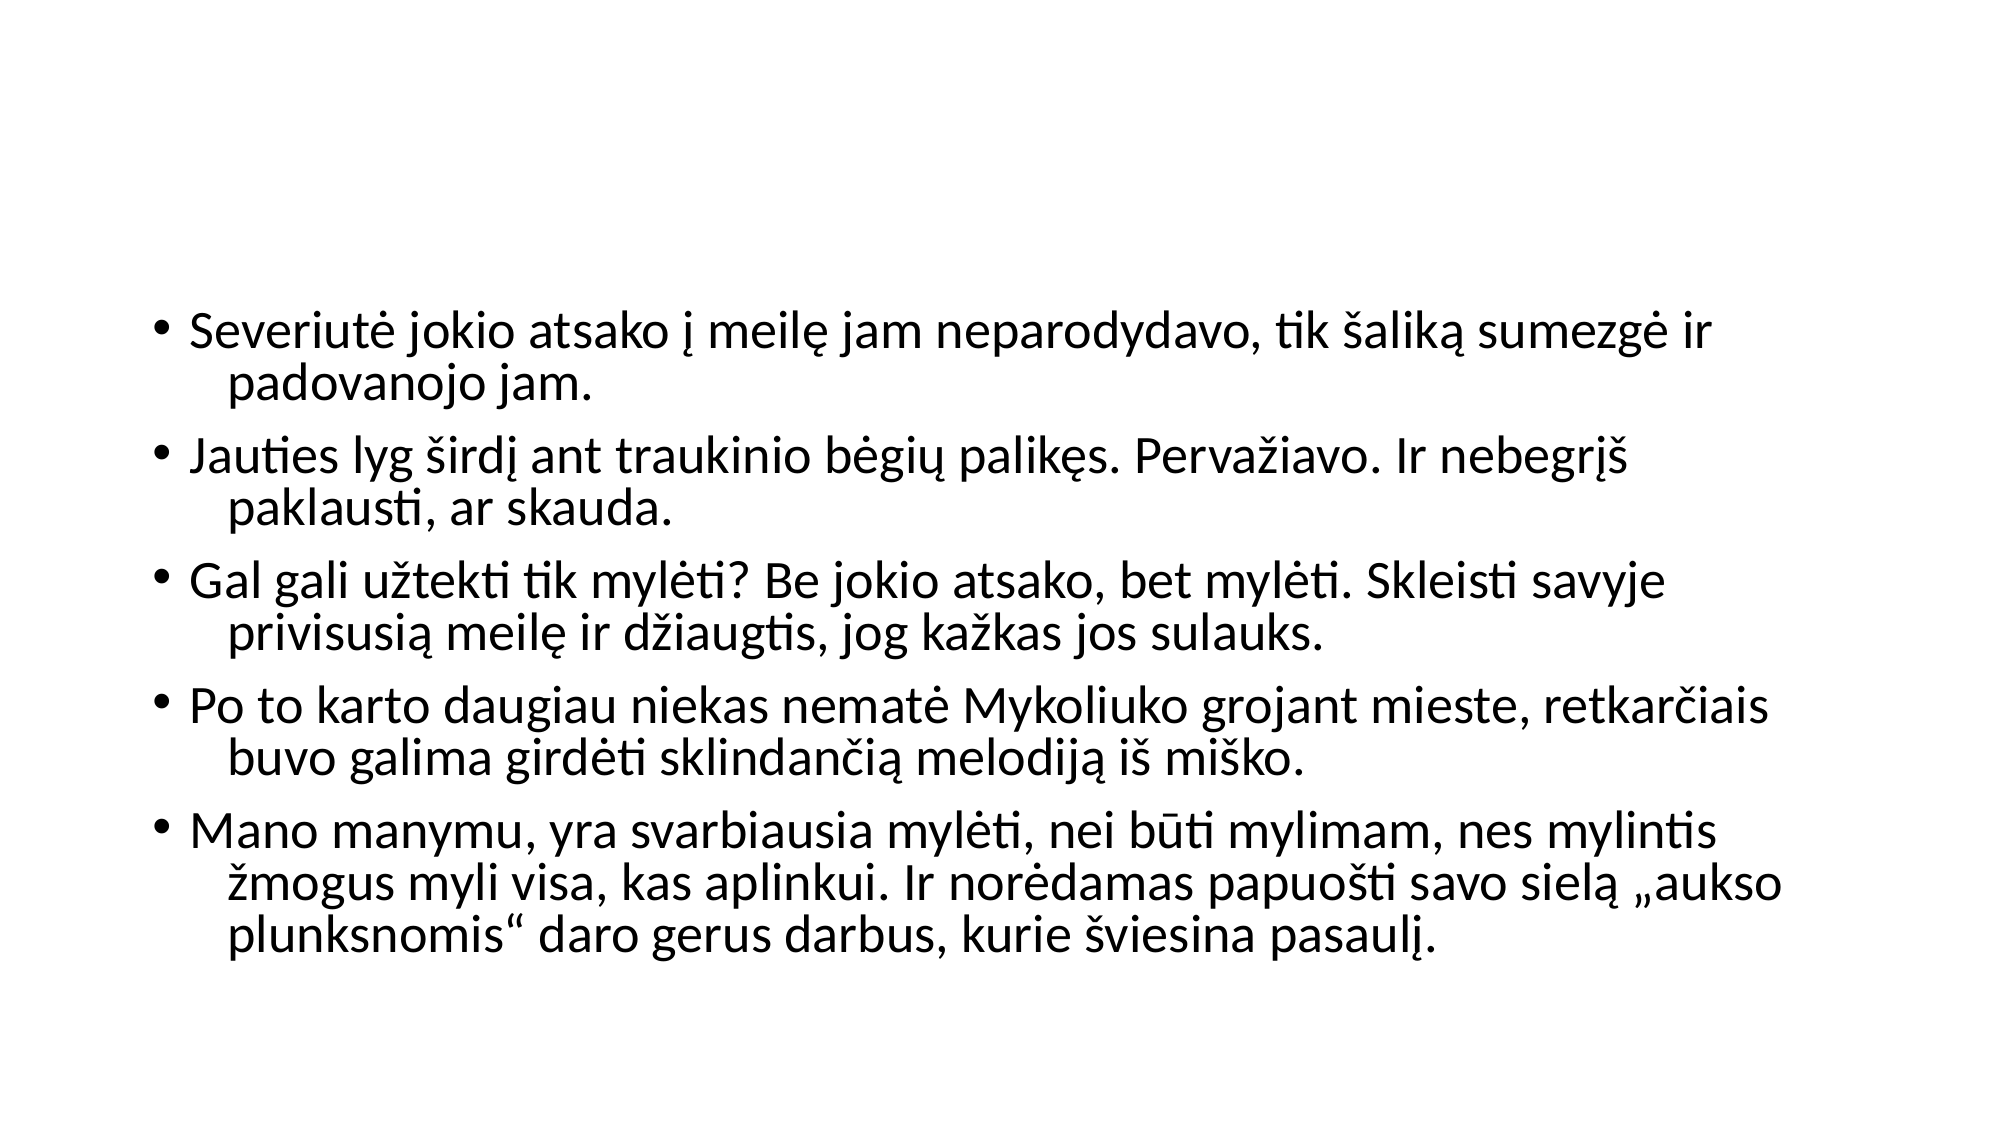

#
Severiutė jokio atsako į meilę jam neparodydavo, tik šaliką sumezgė ir padovanojo jam.
Jauties lyg širdį ant traukinio bėgių palikęs. Pervažiavo. Ir nebegrįš paklausti, ar skauda.
Gal gali užtekti tik mylėti? Be jokio atsako, bet mylėti. Skleisti savyje privisusią meilę ir džiaugtis, jog kažkas jos sulauks.
Po to karto daugiau niekas nematė Mykoliuko grojant mieste, retkarčiais buvo galima girdėti sklindančią melodiją iš miško.
Mano manymu, yra svarbiausia mylėti, nei būti mylimam, nes mylintis žmogus myli visa, kas aplinkui. Ir norėdamas papuošti savo sielą „aukso plunksnomis“ daro gerus darbus, kurie šviesina pasaulį.